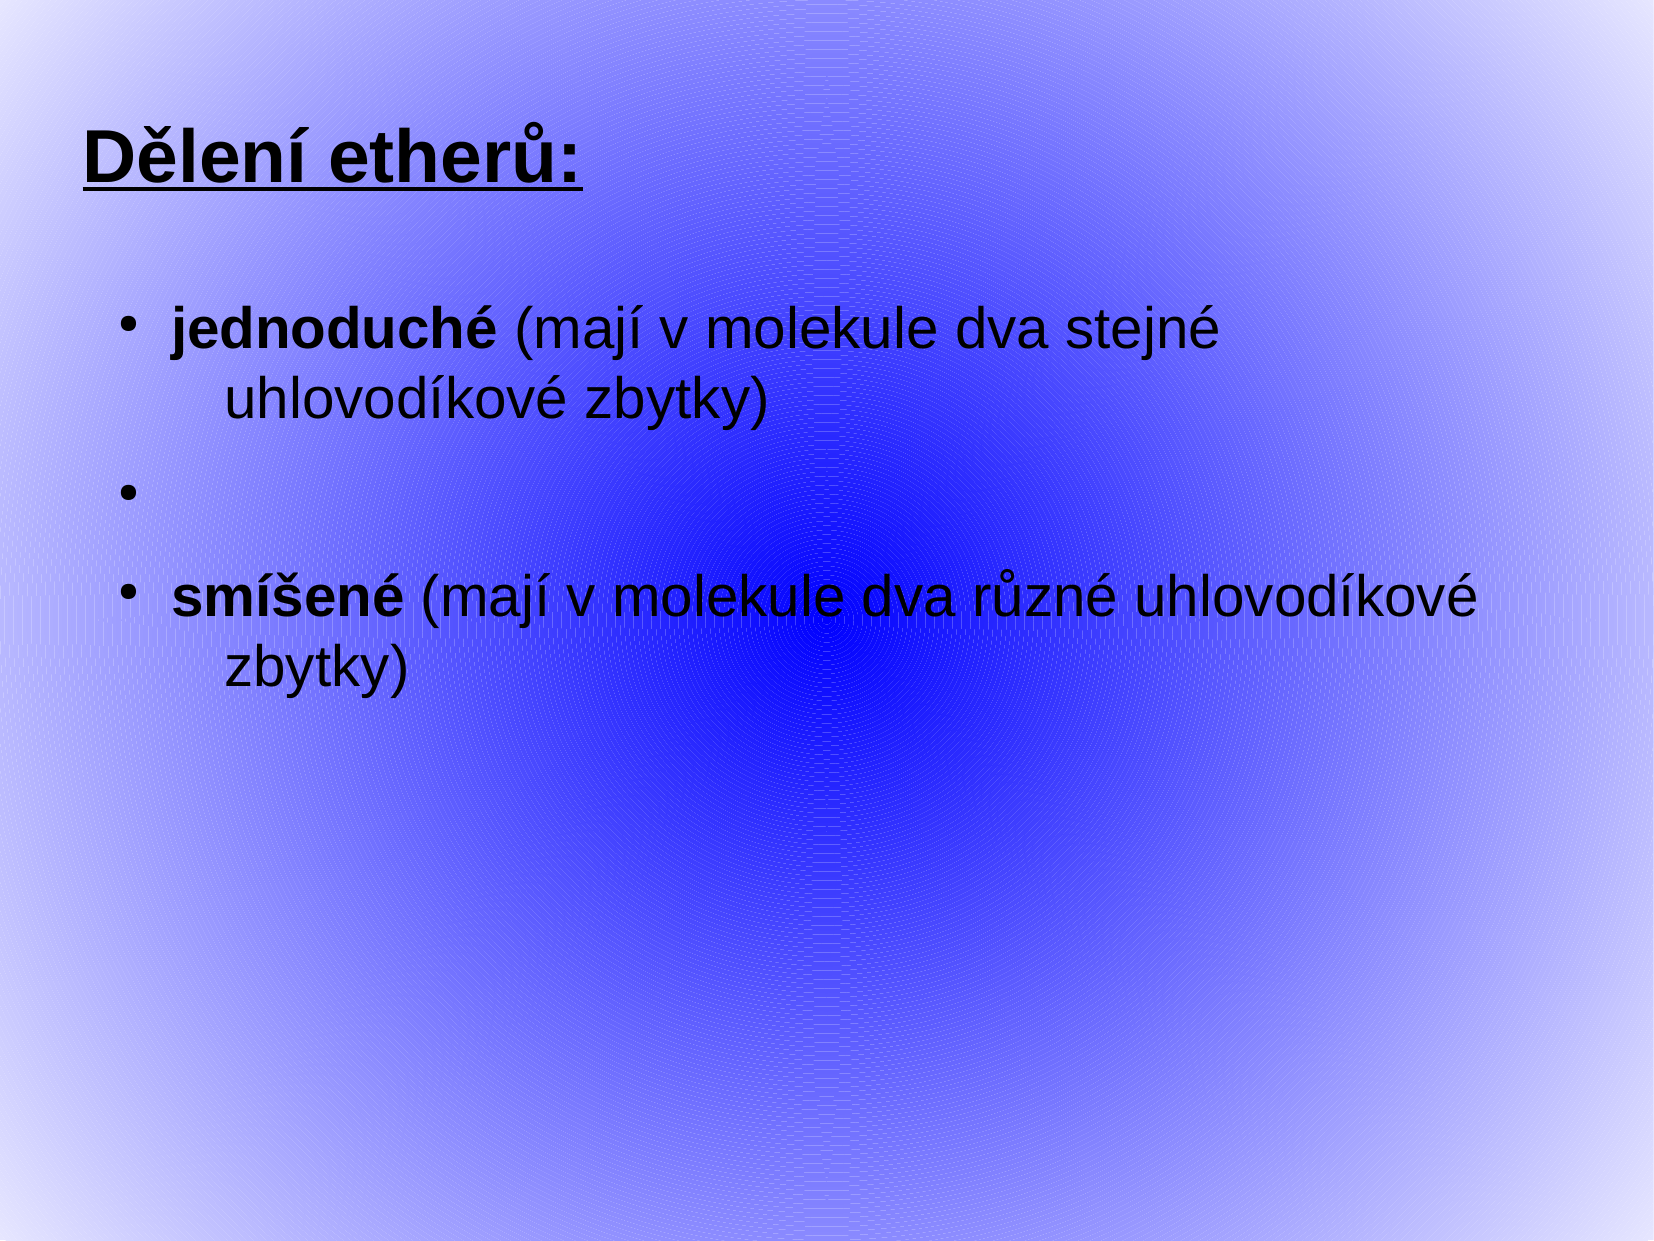

# Dělení etherů:
jednoduché (mají v molekule dva stejné uhlovodíkové zbytky)
smíšené (mají v molekule dva různé uhlovodíkové zbytky)